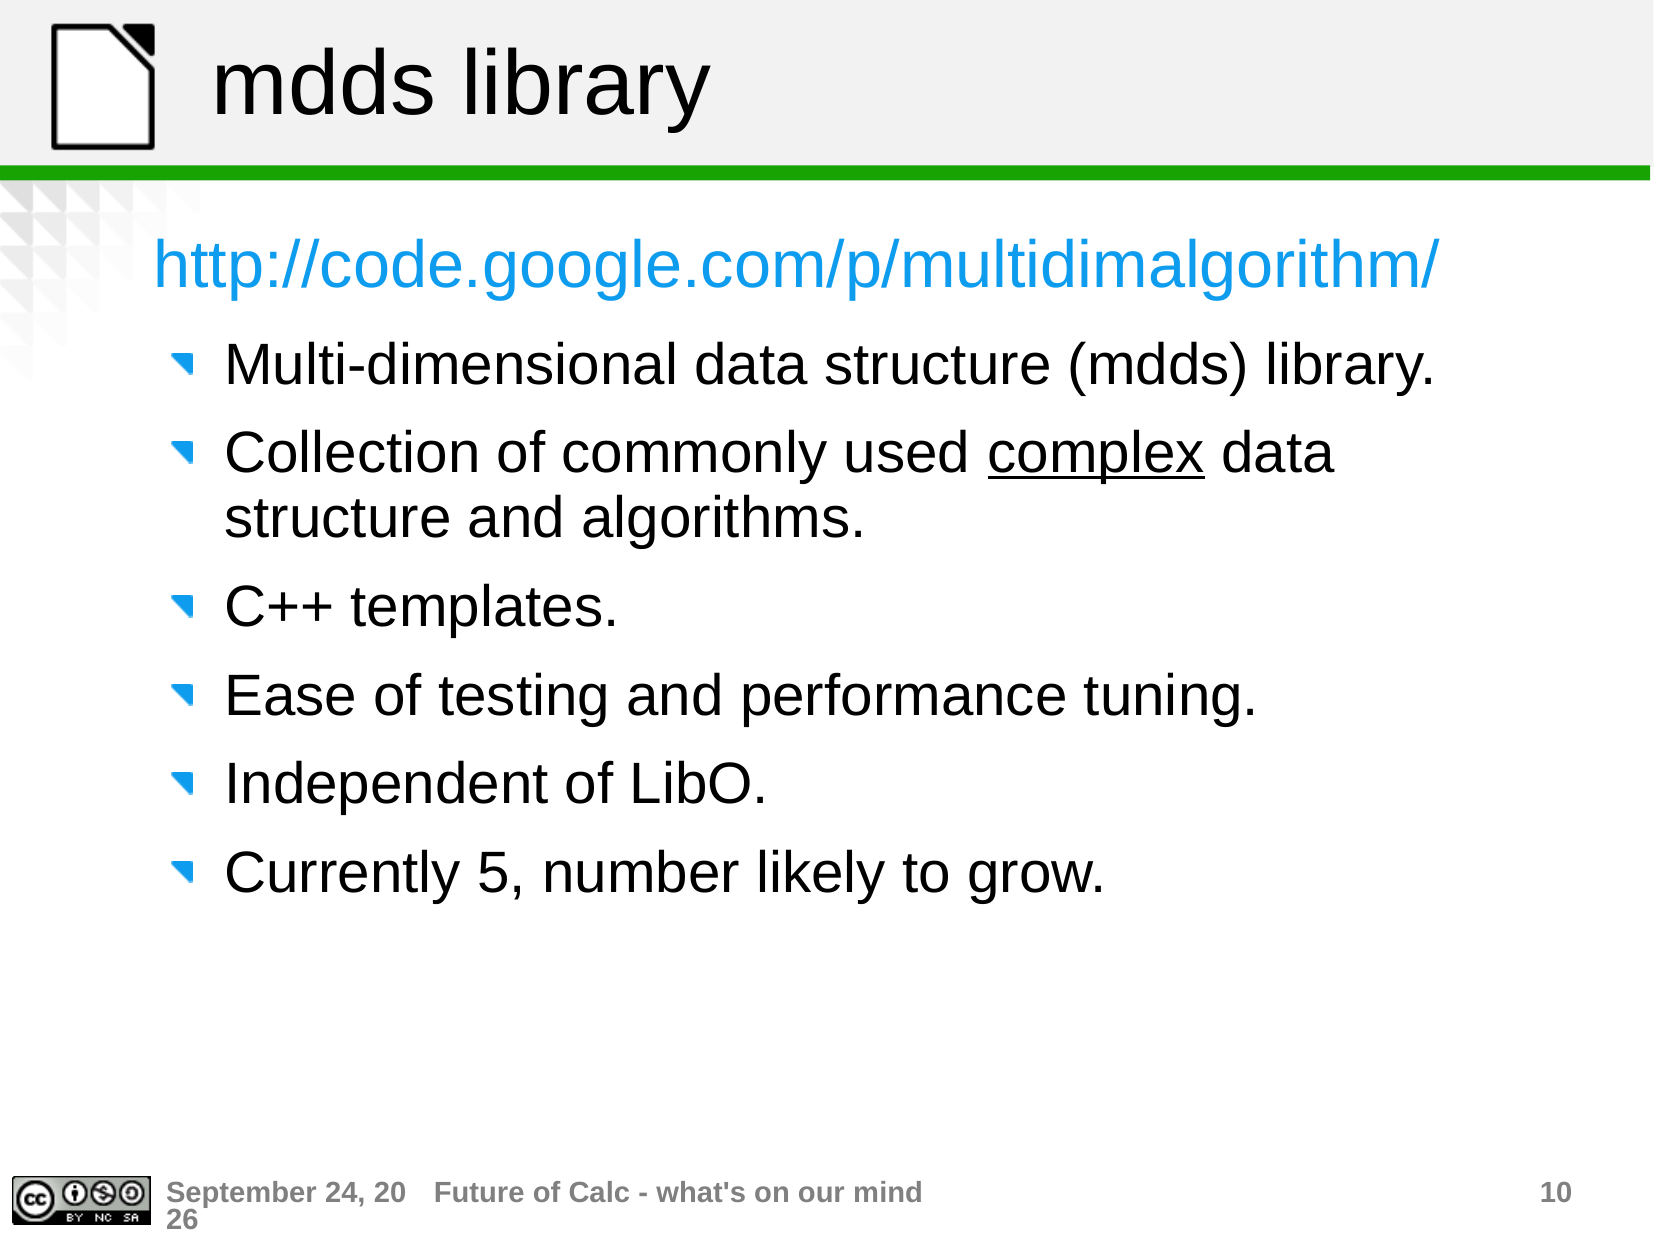

# mdds library
http://code.google.com/p/multidimalgorithm/
Multi-dimensional data structure (mdds) library.
Collection of commonly used complex data structure and algorithms.
C++ templates.
Ease of testing and performance tuning.
Independent of LibO.
Currently 5, number likely to grow.
Future of Calc - what's on our mind
10